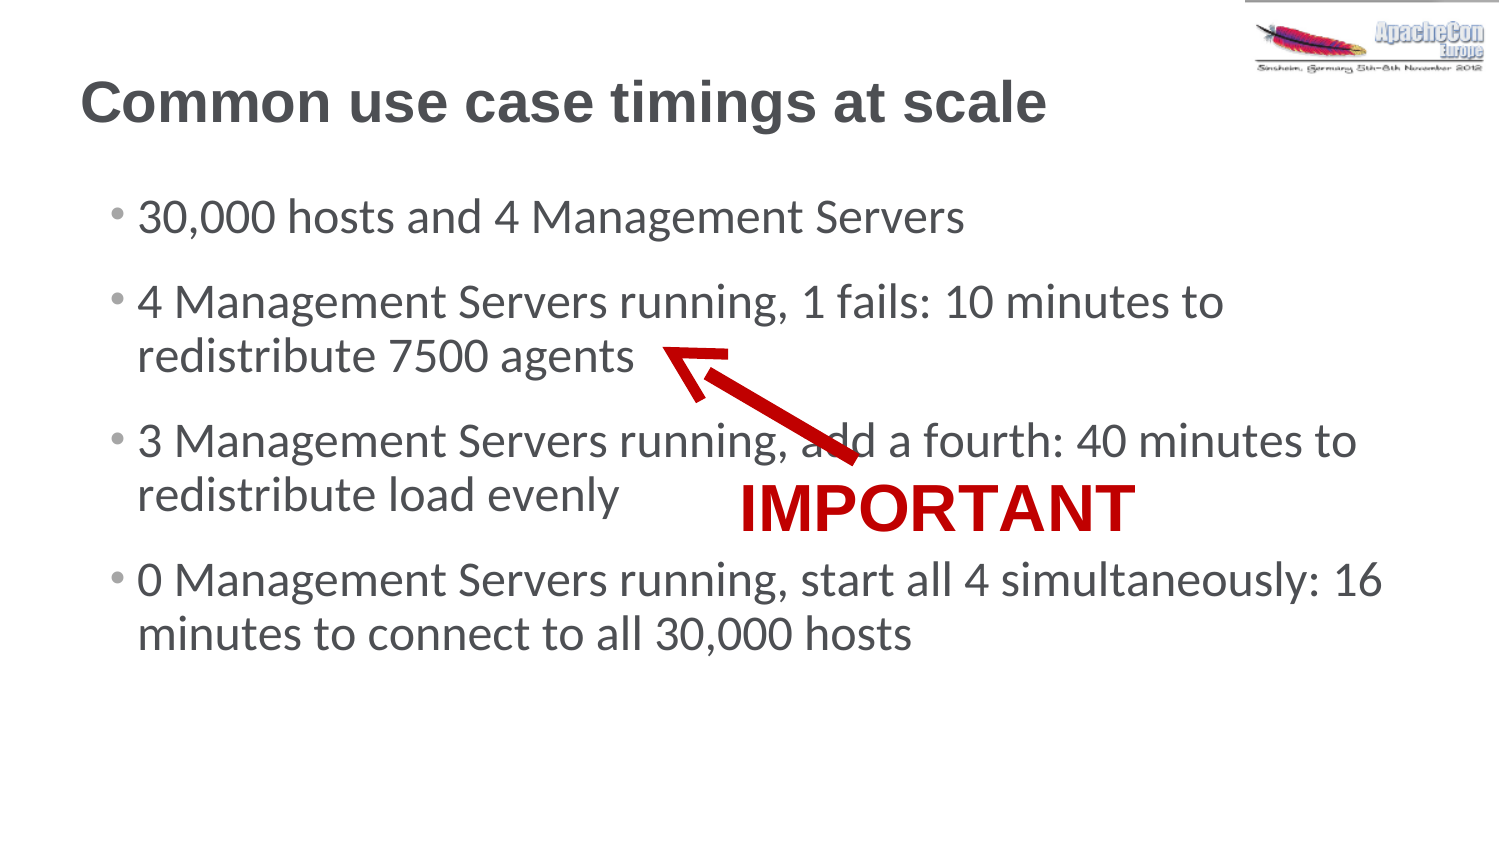

# Common use case timings at scale
30,000 hosts and 4 Management Servers
4 Management Servers running, 1 fails: 10 minutes to redistribute 7500 agents
3 Management Servers running, add a fourth: 40 minutes to redistribute load evenly
0 Management Servers running, start all 4 simultaneously: 16 minutes to connect to all 30,000 hosts
IMPORTANT